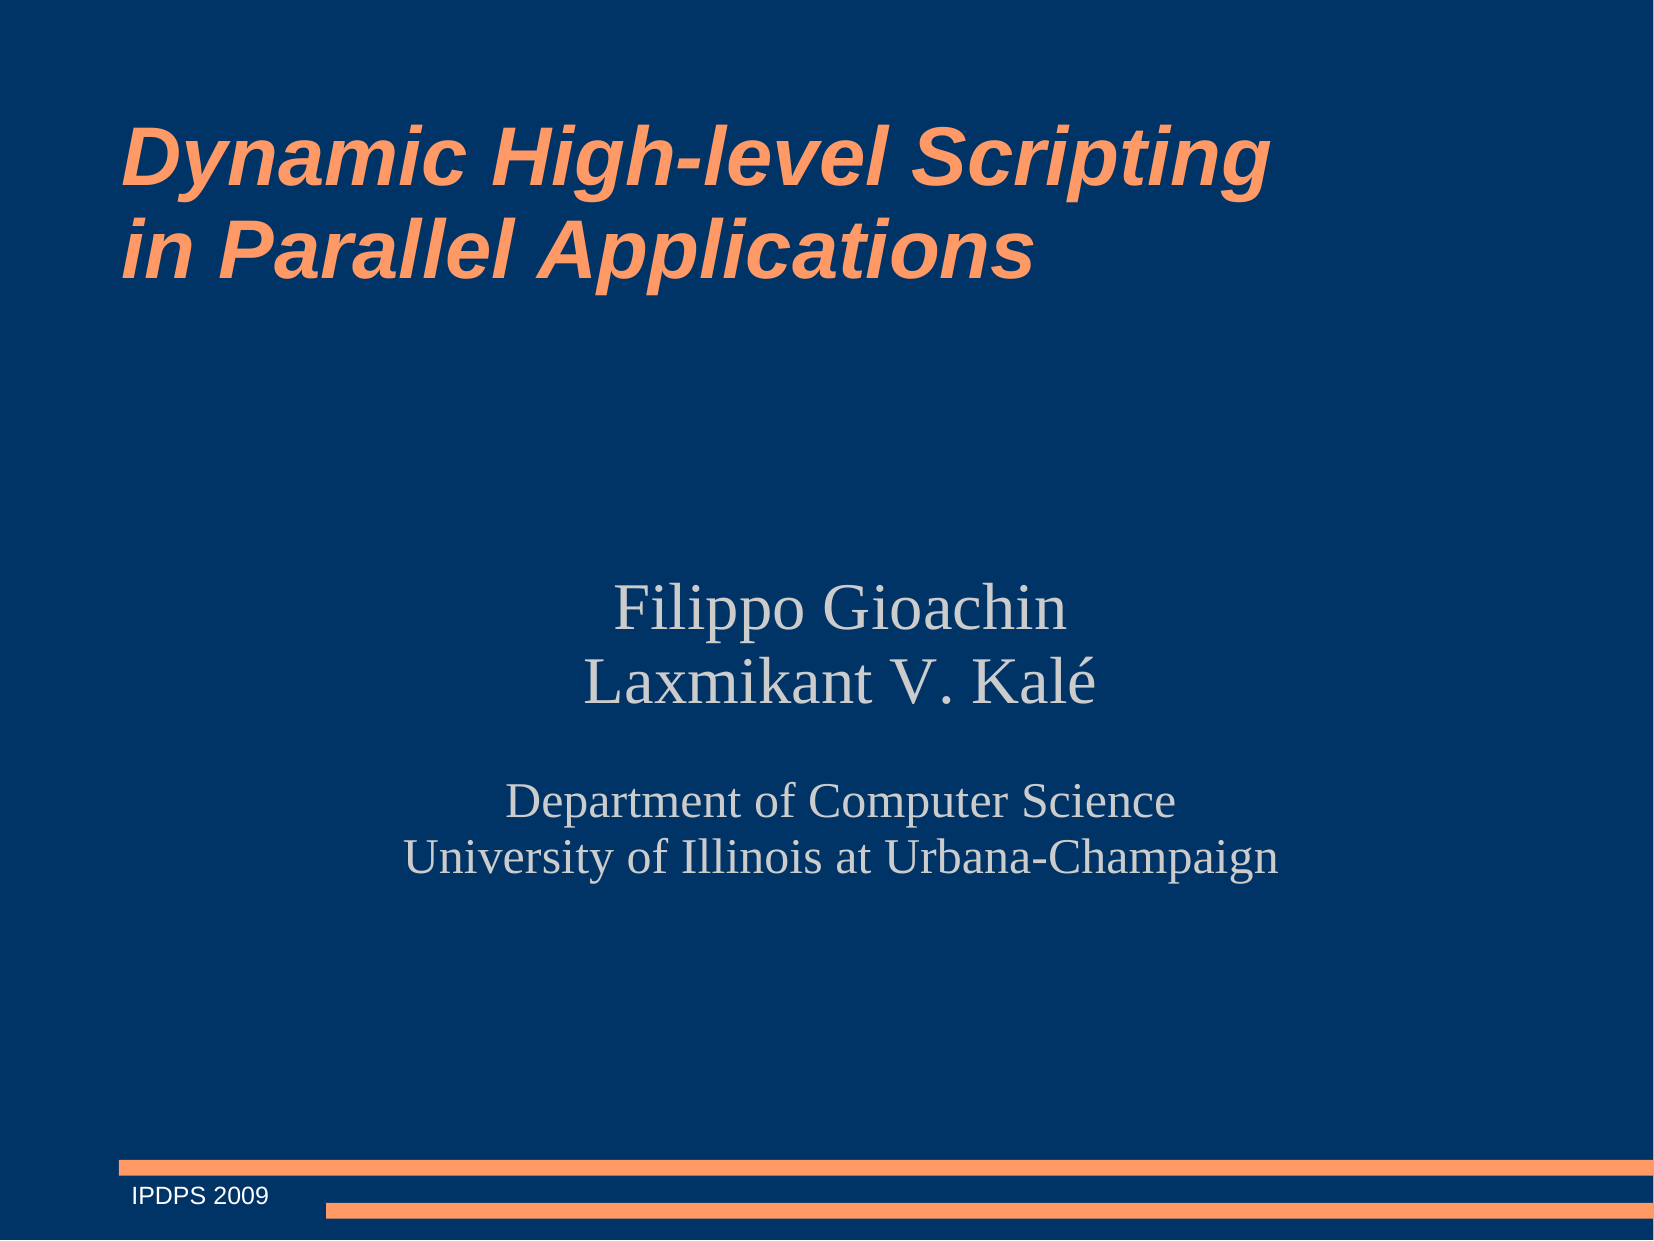

# Dynamic High-level Scripting in Parallel Applications
Filippo Gioachin
Laxmikant V. Kalé
Department of Computer Science
University of Illinois at Urbana-Champaign